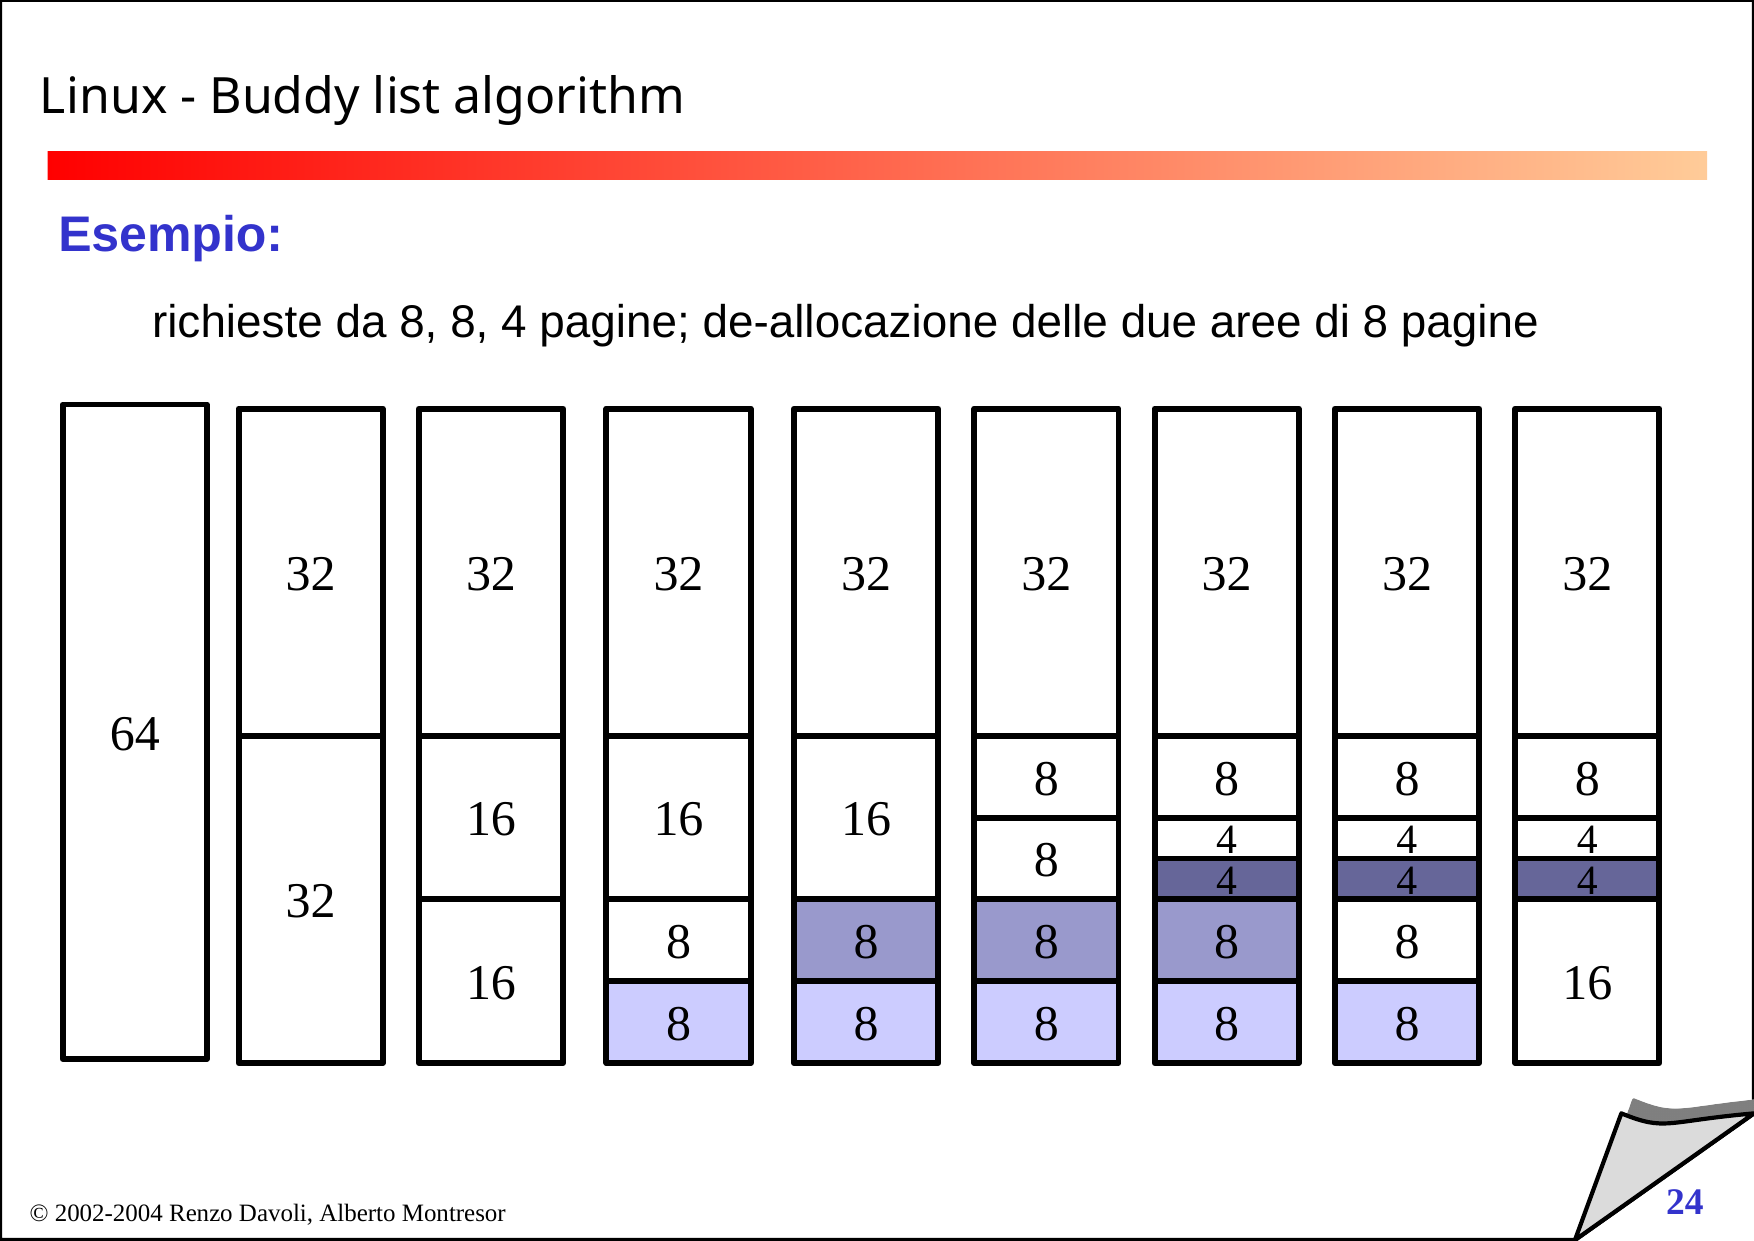

# Linux - Buddy list algorithm
Esempio:
richieste da 8, 8, 4 pagine; de-allocazione delle due aree di 8 pagine
64
32
32
32
32
32
32
32
32
32
16
16
16
8
8
8
8
8
4
4
4
4
4
4
16
8
8
8
8
8
16
8
8
8
8
8